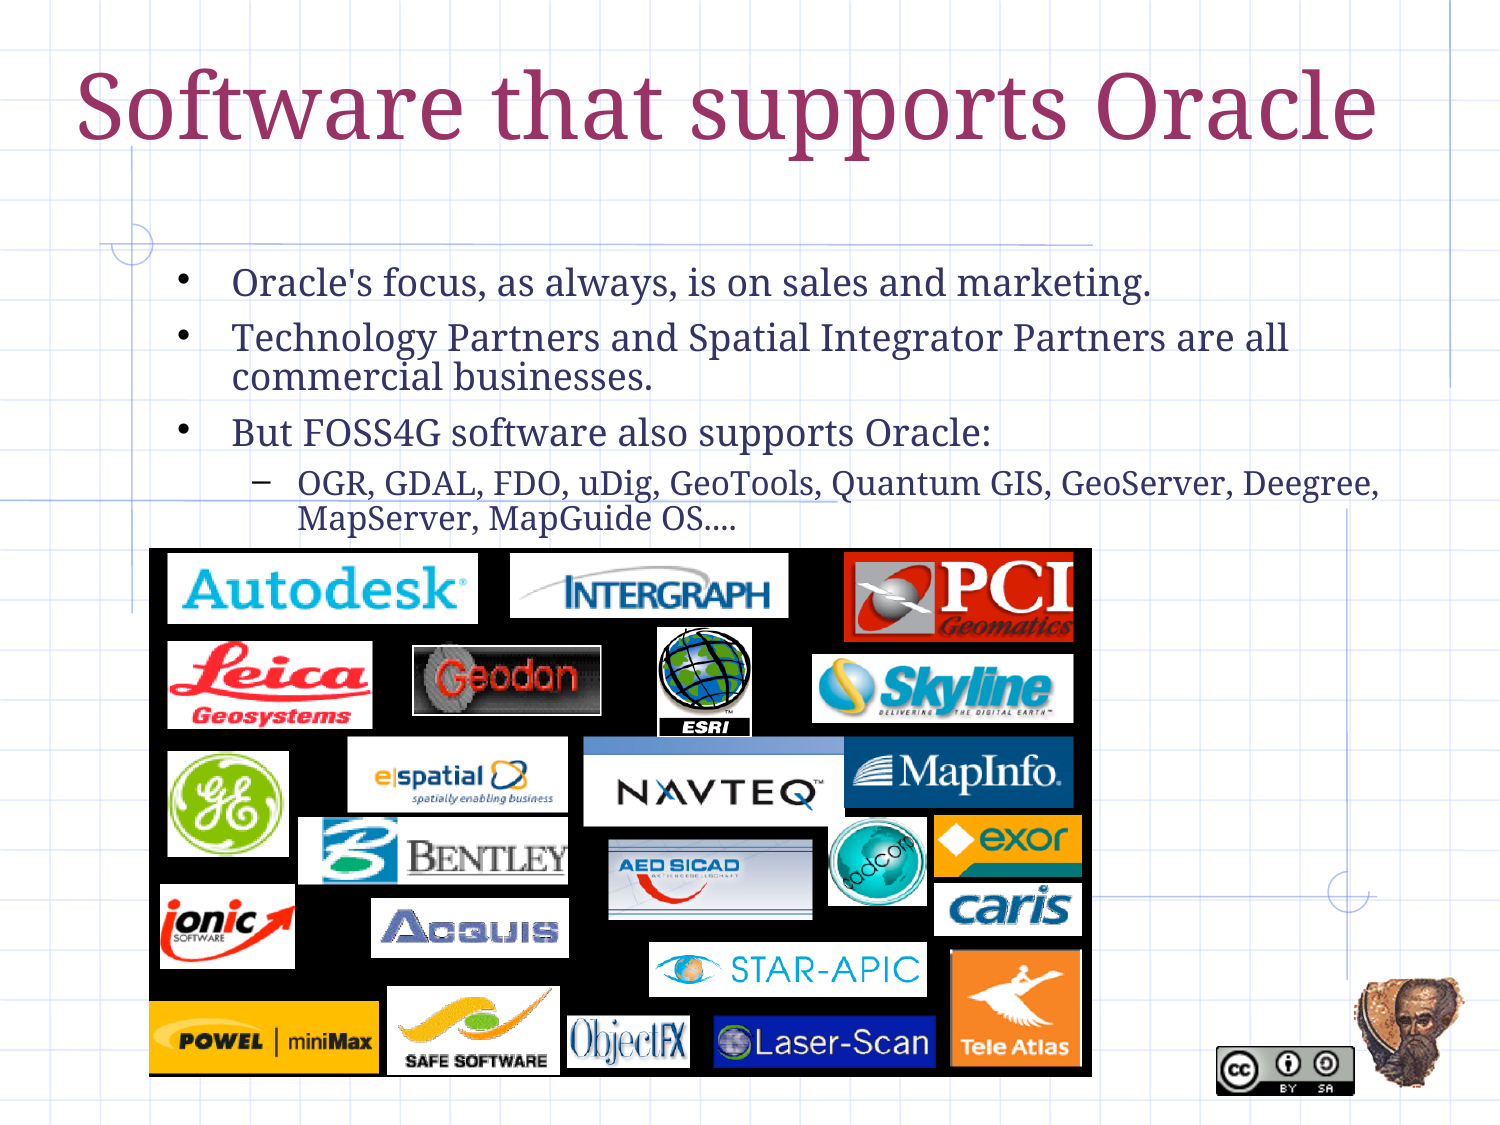

# Software that supports Oracle
Oracle's focus, as always, is on sales and marketing.
Technology Partners and Spatial Integrator Partners are all commercial businesses.
But FOSS4G software also supports Oracle:
OGR, GDAL, FDO, uDig, GeoTools, Quantum GIS, GeoServer, Deegree, MapServer, MapGuide OS....